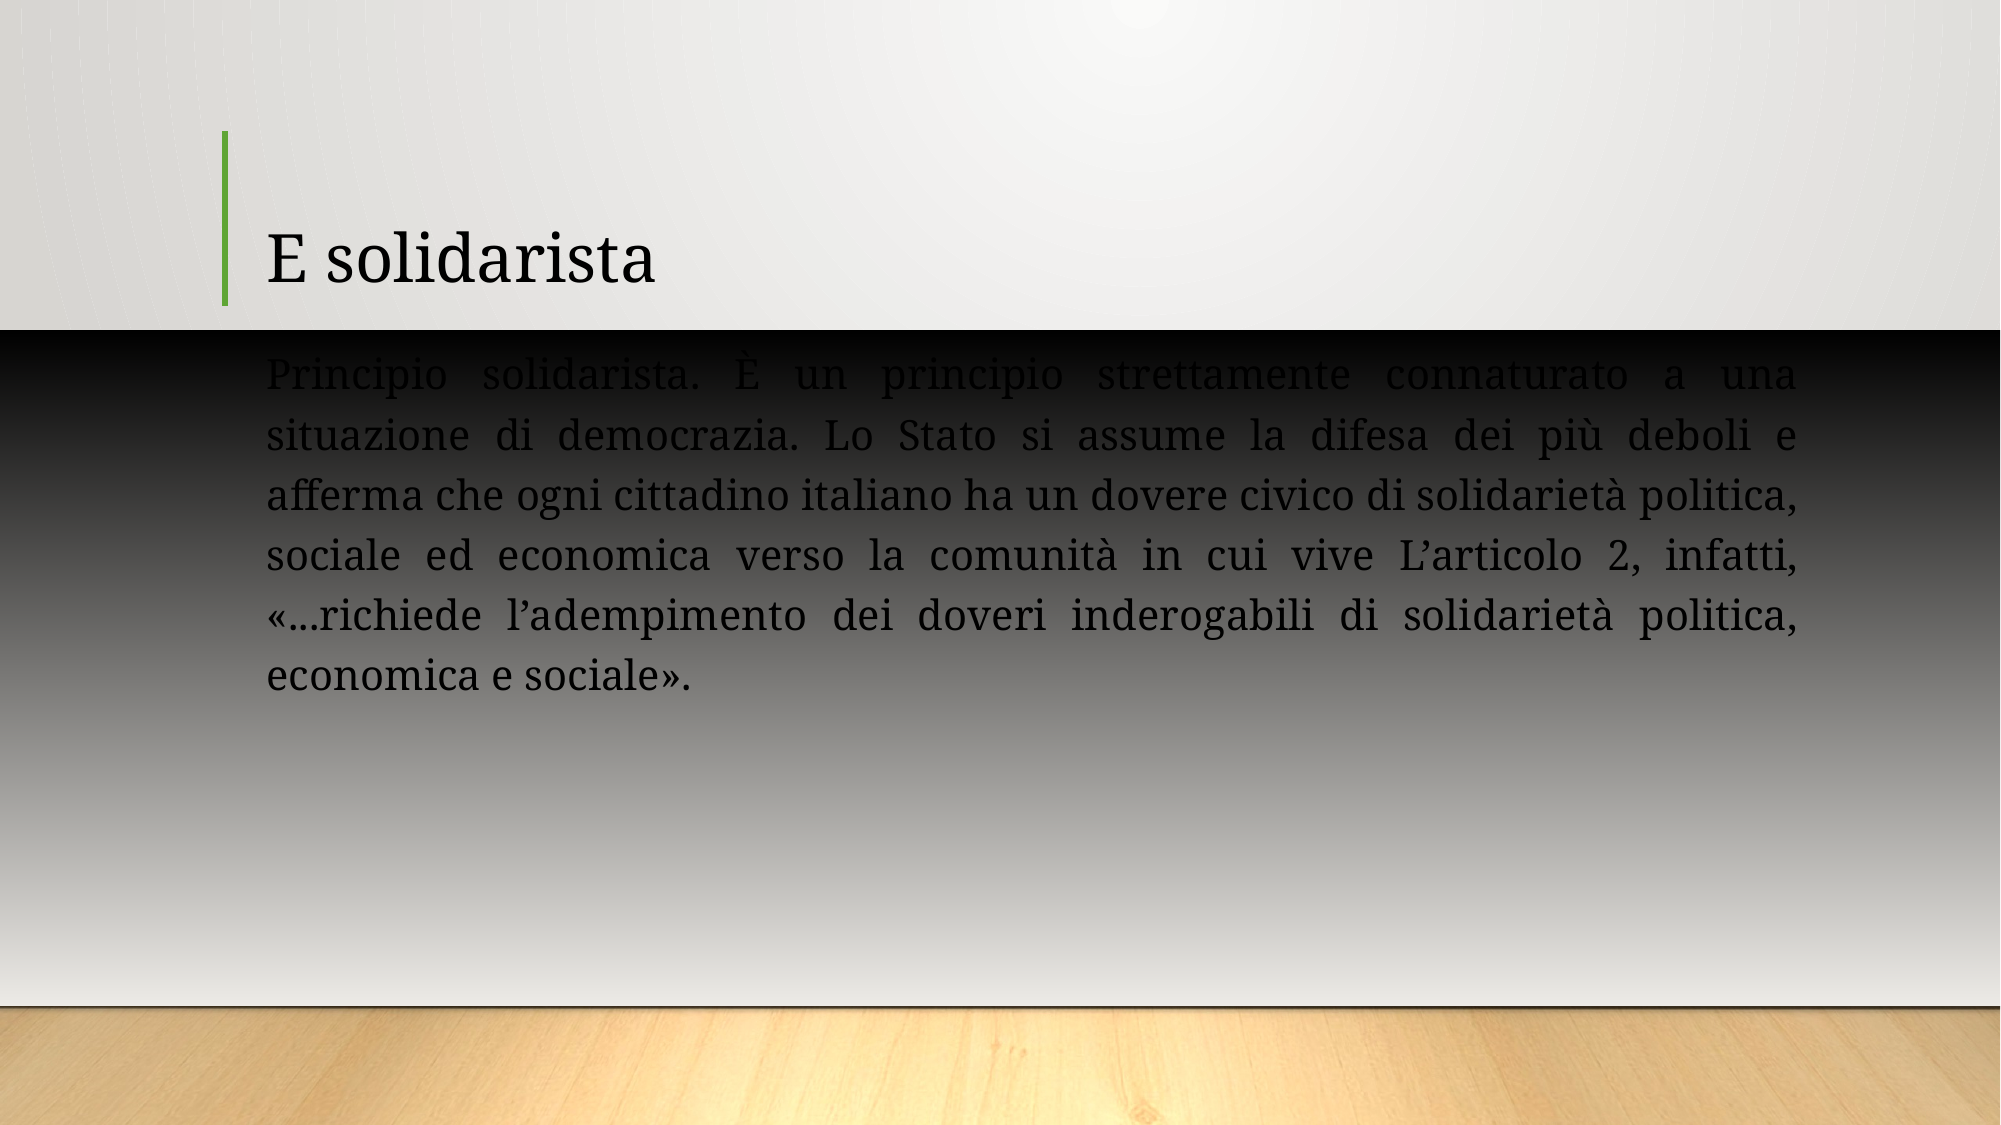

# E solidarista
Principio solidarista. È un principio strettamente connaturato a una situazione di democrazia. Lo Stato si assume la difesa dei più deboli e afferma che ogni cittadino italiano ha un dovere civico di solidarietà politica, sociale ed economica verso la comunità in cui vive L’articolo 2, infatti, «...richiede l’adempimento dei doveri inderogabili di solidarietà politica, economica e sociale».